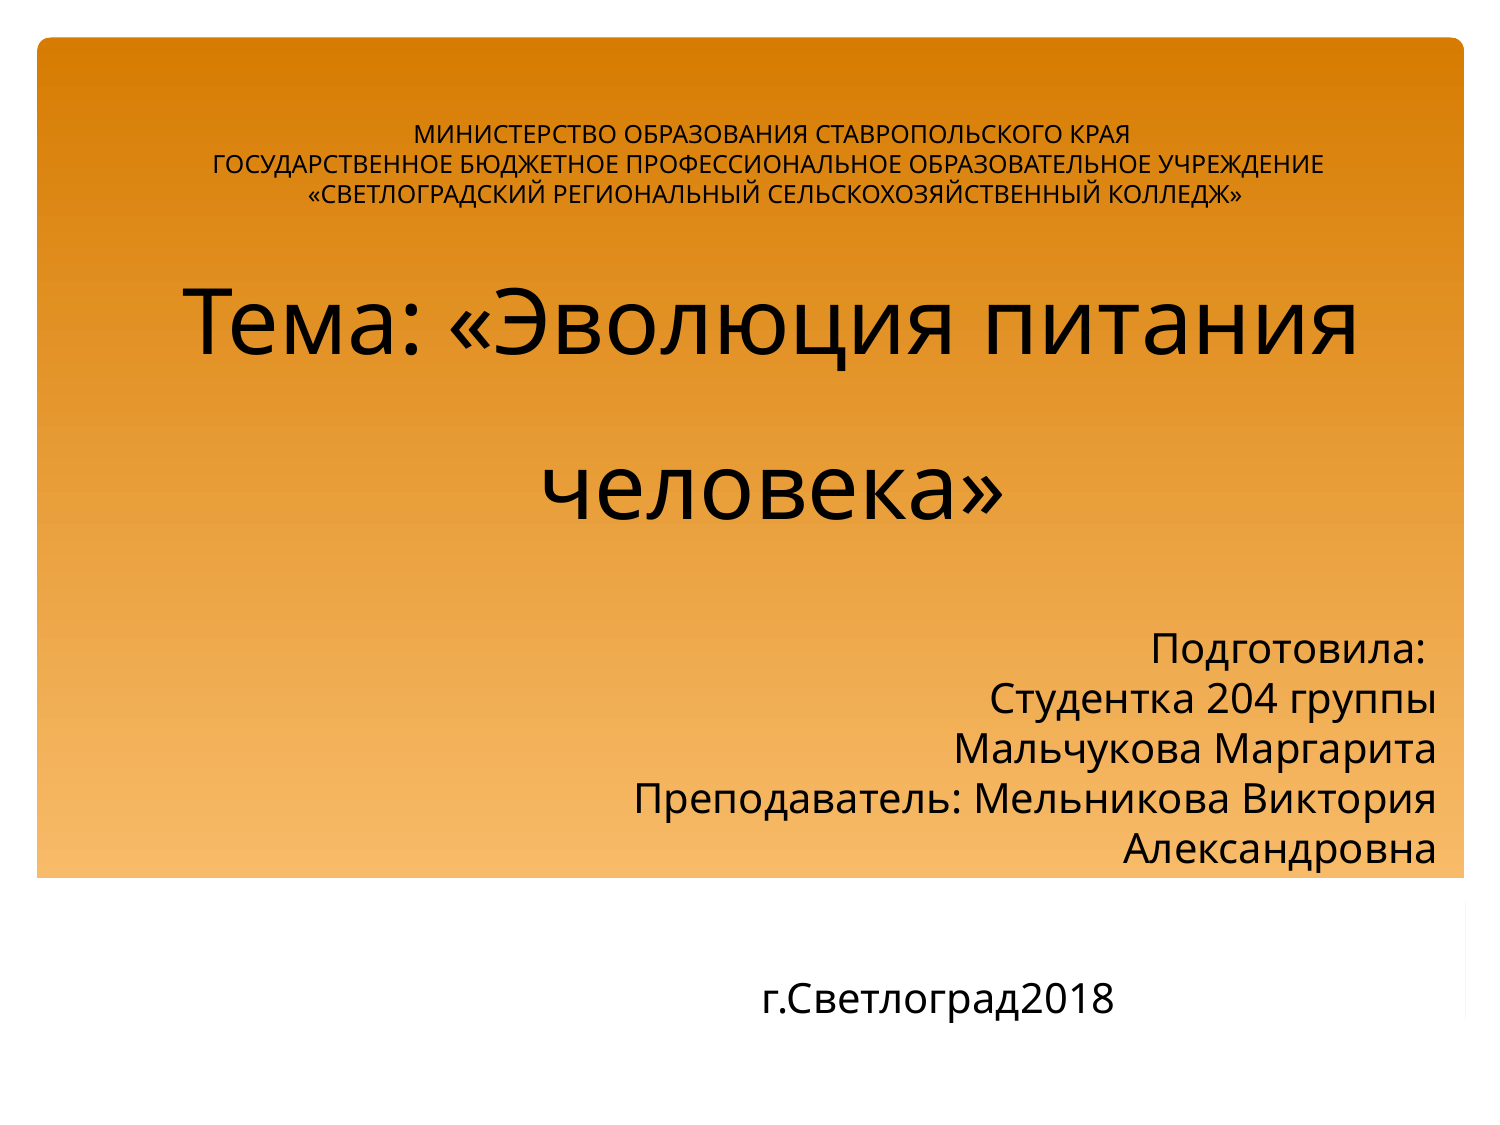

МИНИСТЕРСТВО ОБРАЗОВАНИЯ СТАВРОПОЛЬСКОГО КРАЯ
ГОСУДАРСТВЕННОЕ БЮДЖЕТНОЕ ПРОФЕССИОНАЛЬНОЕ ОБРАЗОВАТЕЛЬНОЕ УЧРЕЖДЕНИЕ
 «СВЕТЛОГРАДСКИЙ РЕГИОНАЛЬНЫЙ СЕЛЬСКОХОЗЯЙСТВЕННЫЙ КОЛЛЕДЖ»
Тема: «Эволюция питания человека»
Подготовила:
Студентка 204 группы
Мальчукова Маргарита
Преподаватель: Мельникова Виктория Александровна
г.Светлоград2018